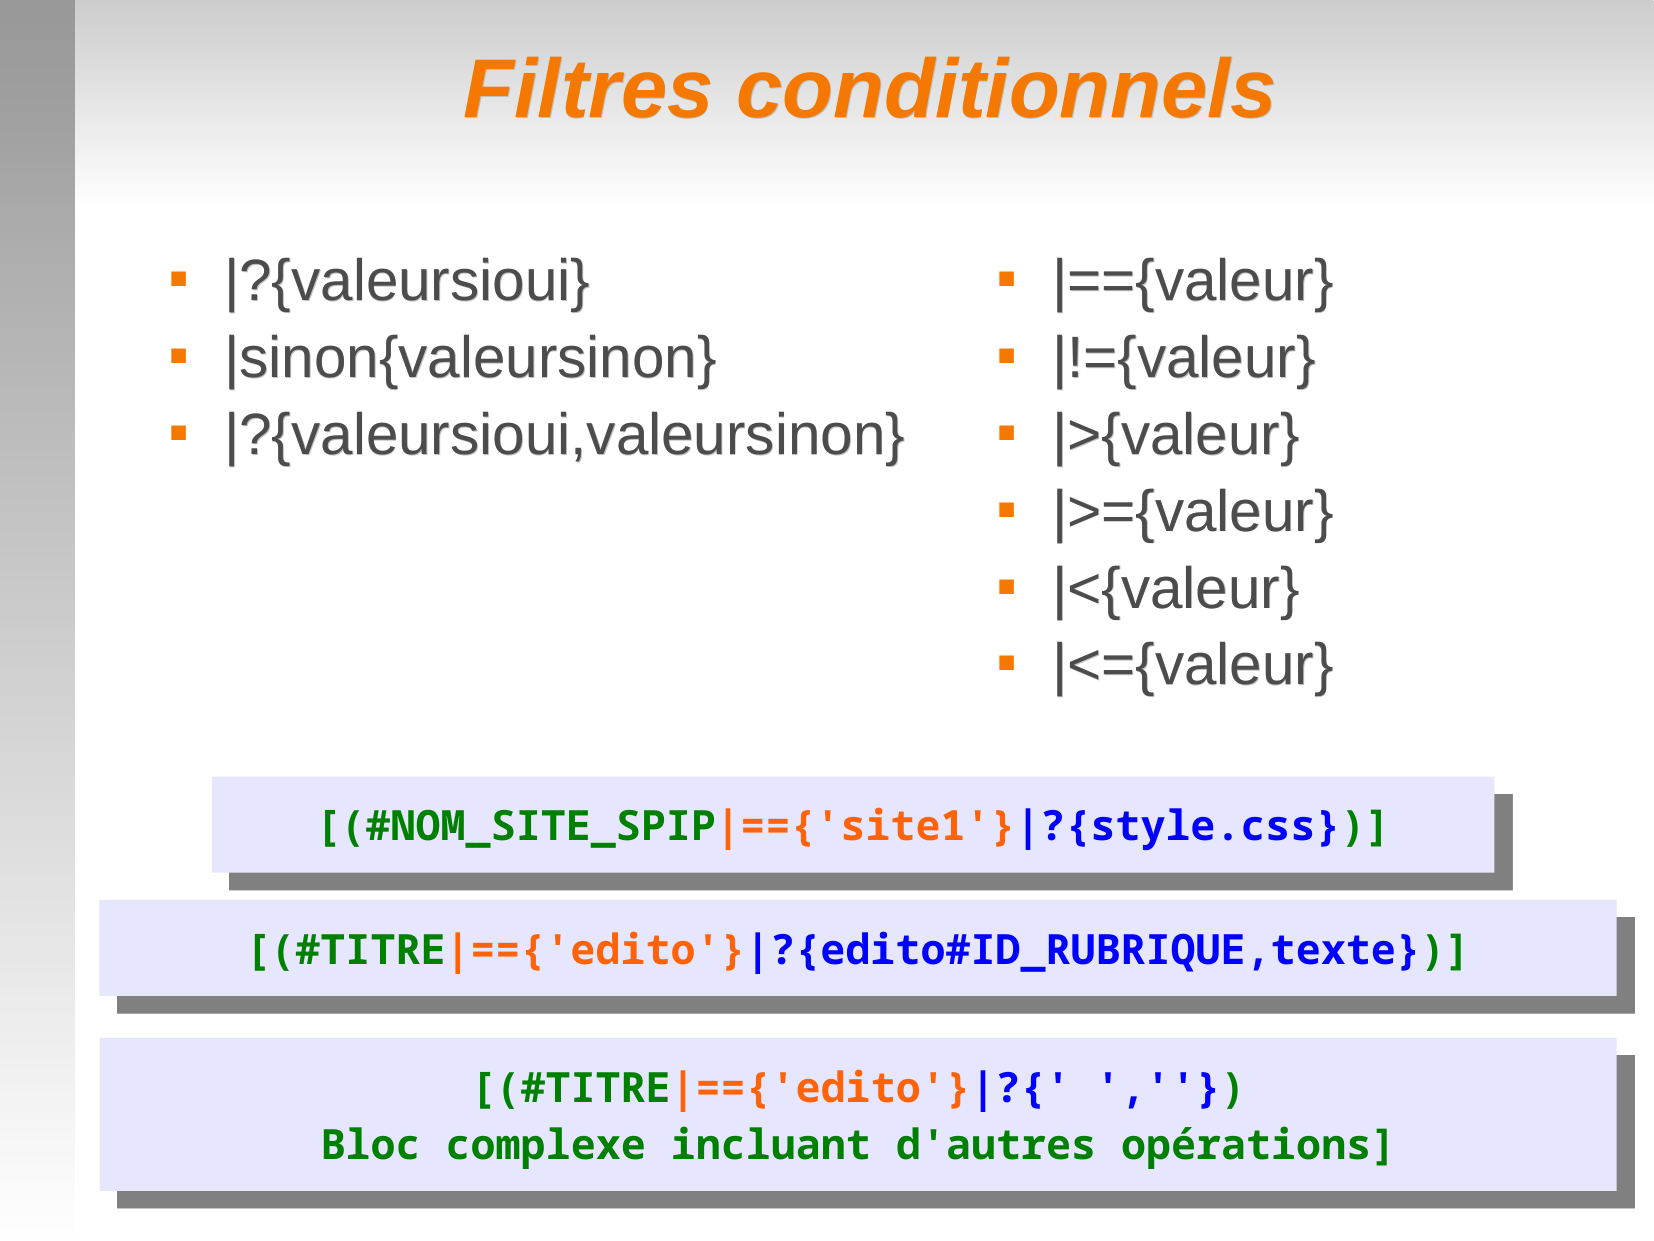

# Filtres conditionnels
|?{valeursioui}
|sinon{valeursinon}
|?{valeursioui,valeursinon}
|=={valeur}
|!={valeur}
|>{valeur}
|>={valeur}
|<{valeur}
|<={valeur}
[(#NOM_SITE_SPIP|=={'site1'}|?{style.css})]
[(#TITRE|=={'edito'}|?{edito#ID_RUBRIQUE,texte})]
[(#TITRE|=={'edito'}|?{' ',''})
Bloc complexe incluant d'autres opérations]